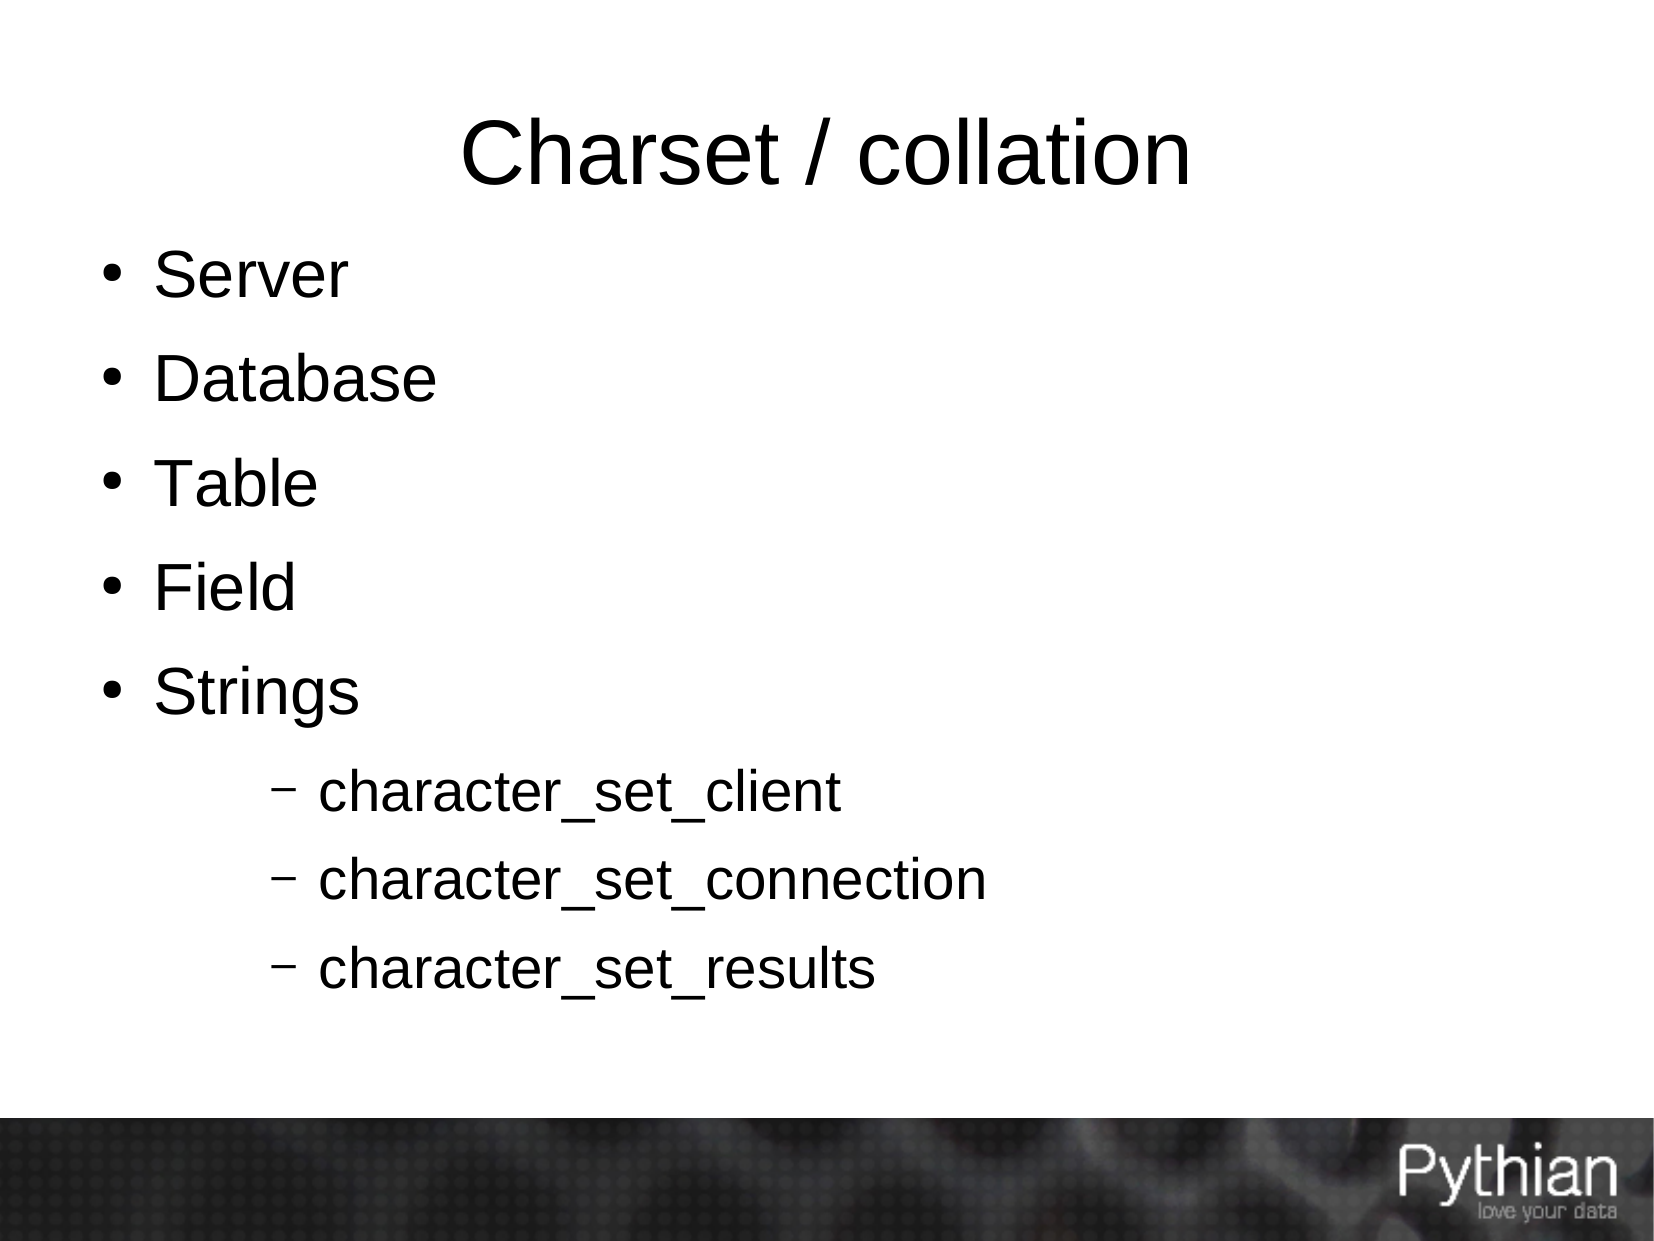

# Charset / collation
Server
Database
Table
Field
Strings
character_set_client
character_set_connection
character_set_results